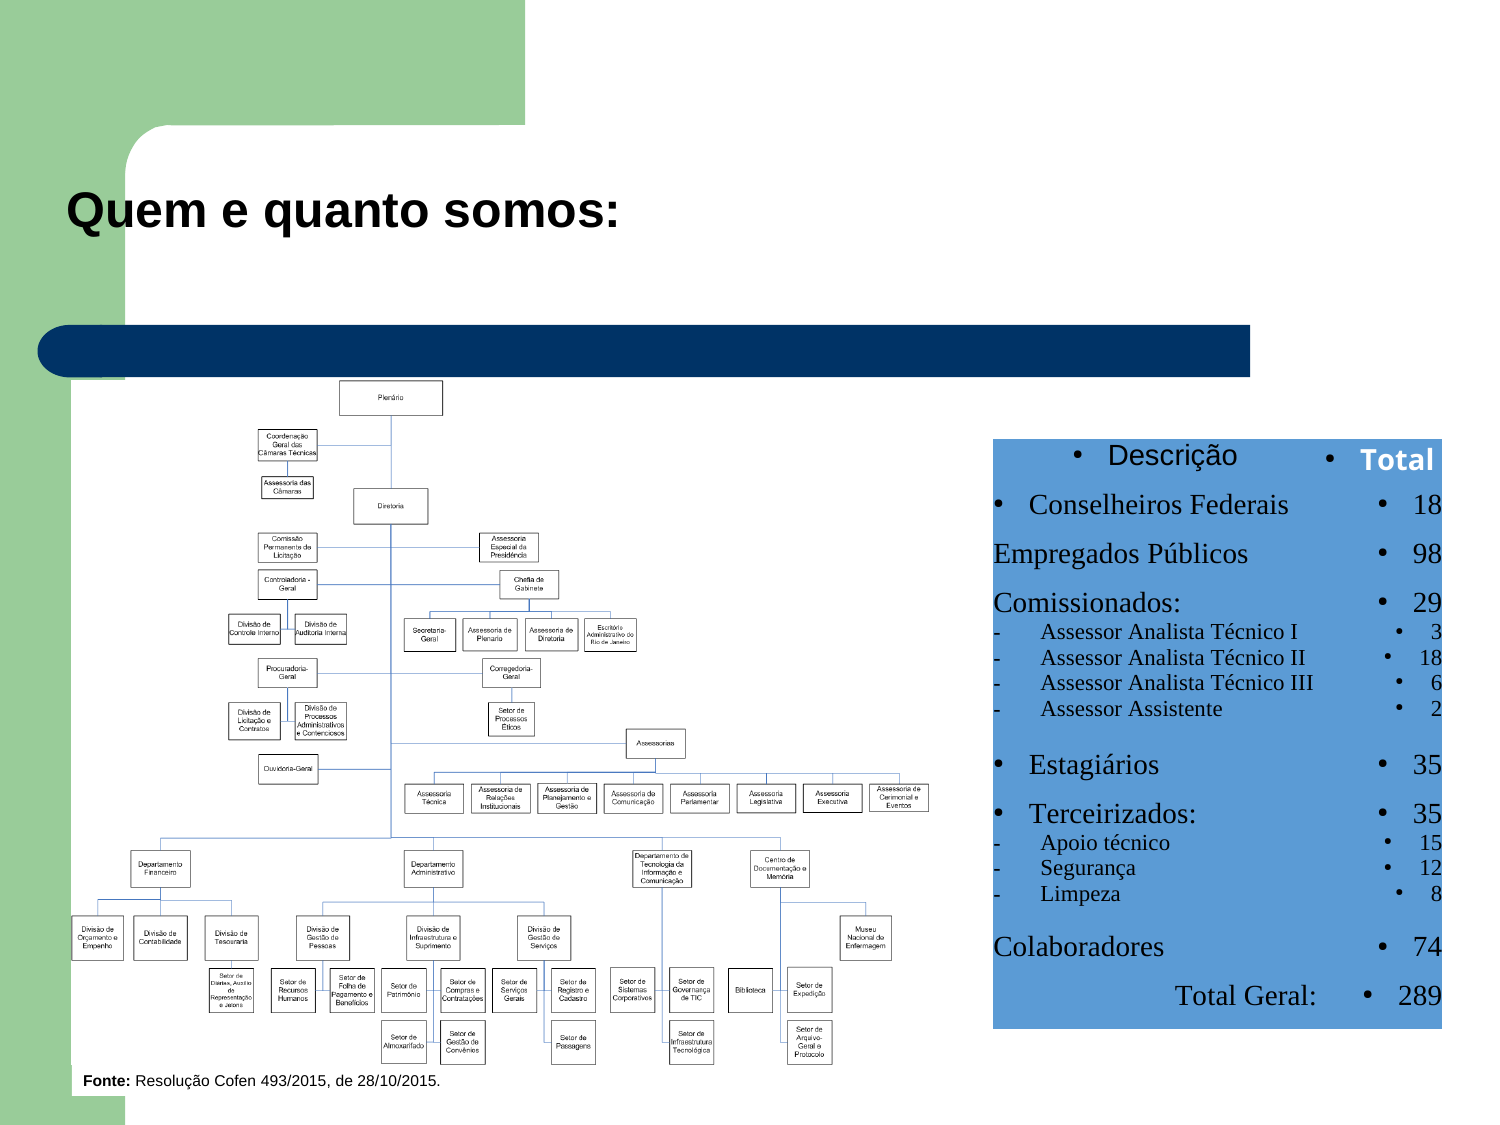

Quem e quanto somos:
| Descrição | Total |
| --- | --- |
| Conselheiros Federais | 18 |
| Empregados Públicos | 98 |
| Comissionados: Assessor Analista Técnico I Assessor Analista Técnico II Assessor Analista Técnico III Assessor Assistente | 29 3 18 6 2 |
| Estagiários | 35 |
| Terceirizados: Apoio técnico Segurança Limpeza | 35 15 12 8 |
| Colaboradores | 74 |
| Total Geral: | 289 |
Fonte: Resolução Cofen 493/2015, de 28/10/2015.